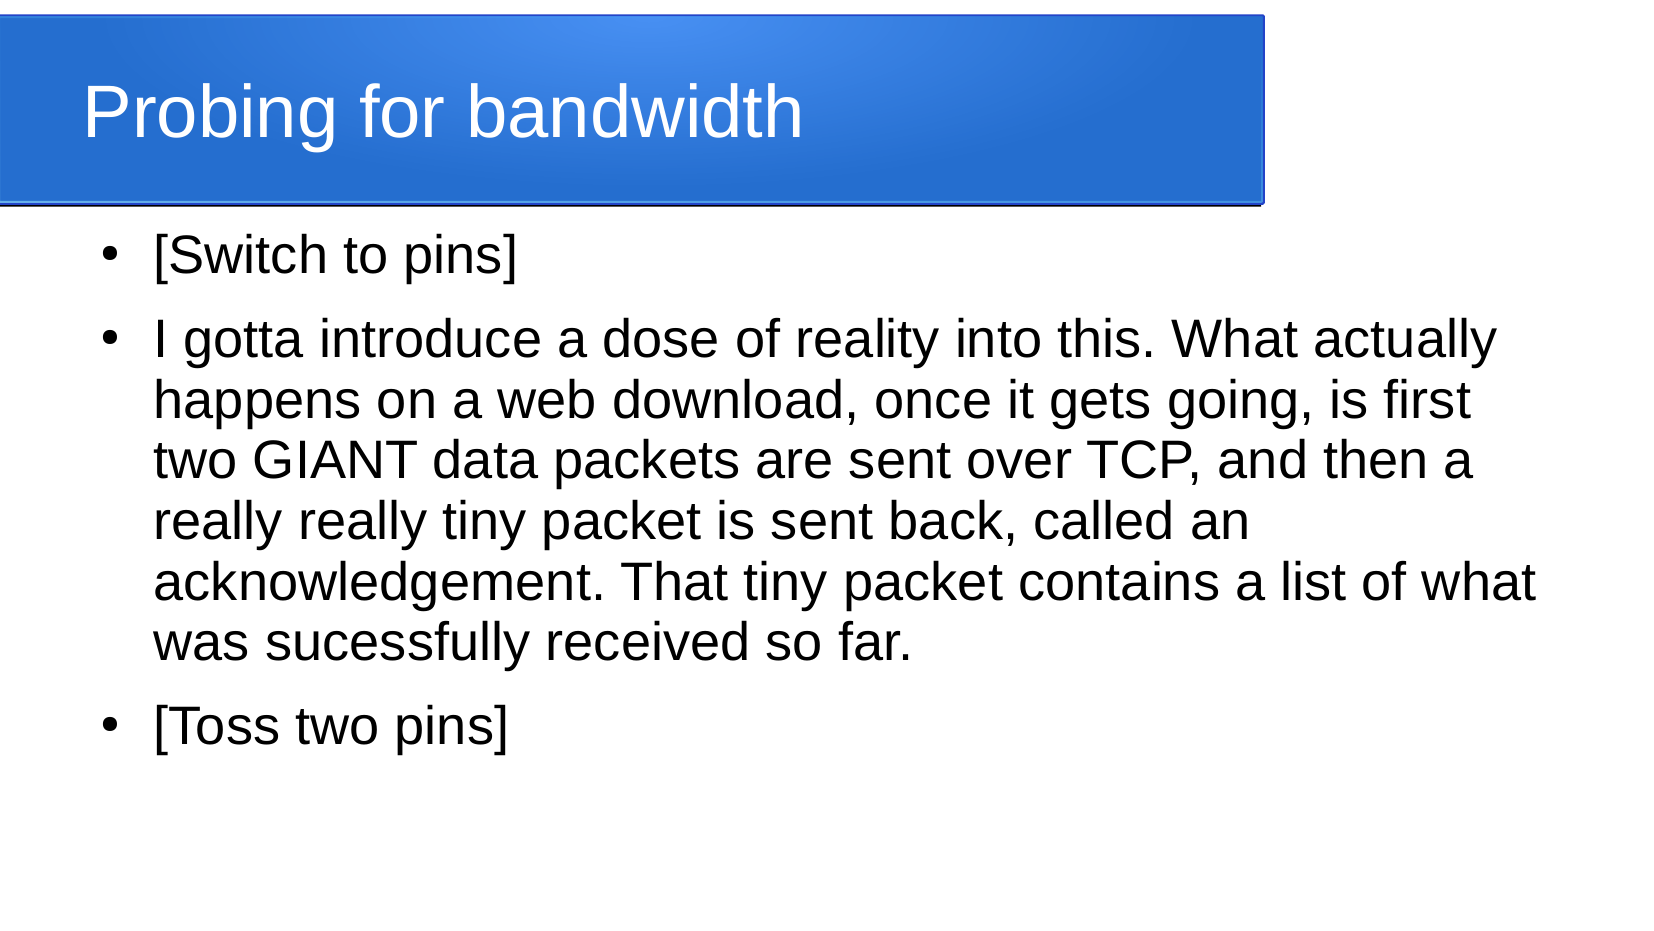

# Probing for bandwidth
[Switch to pins]
I gotta introduce a dose of reality into this. What actually happens on a web download, once it gets going, is first two GIANT data packets are sent over TCP, and then a really really tiny packet is sent back, called an acknowledgement. That tiny packet contains a list of what was sucessfully received so far.
[Toss two pins]